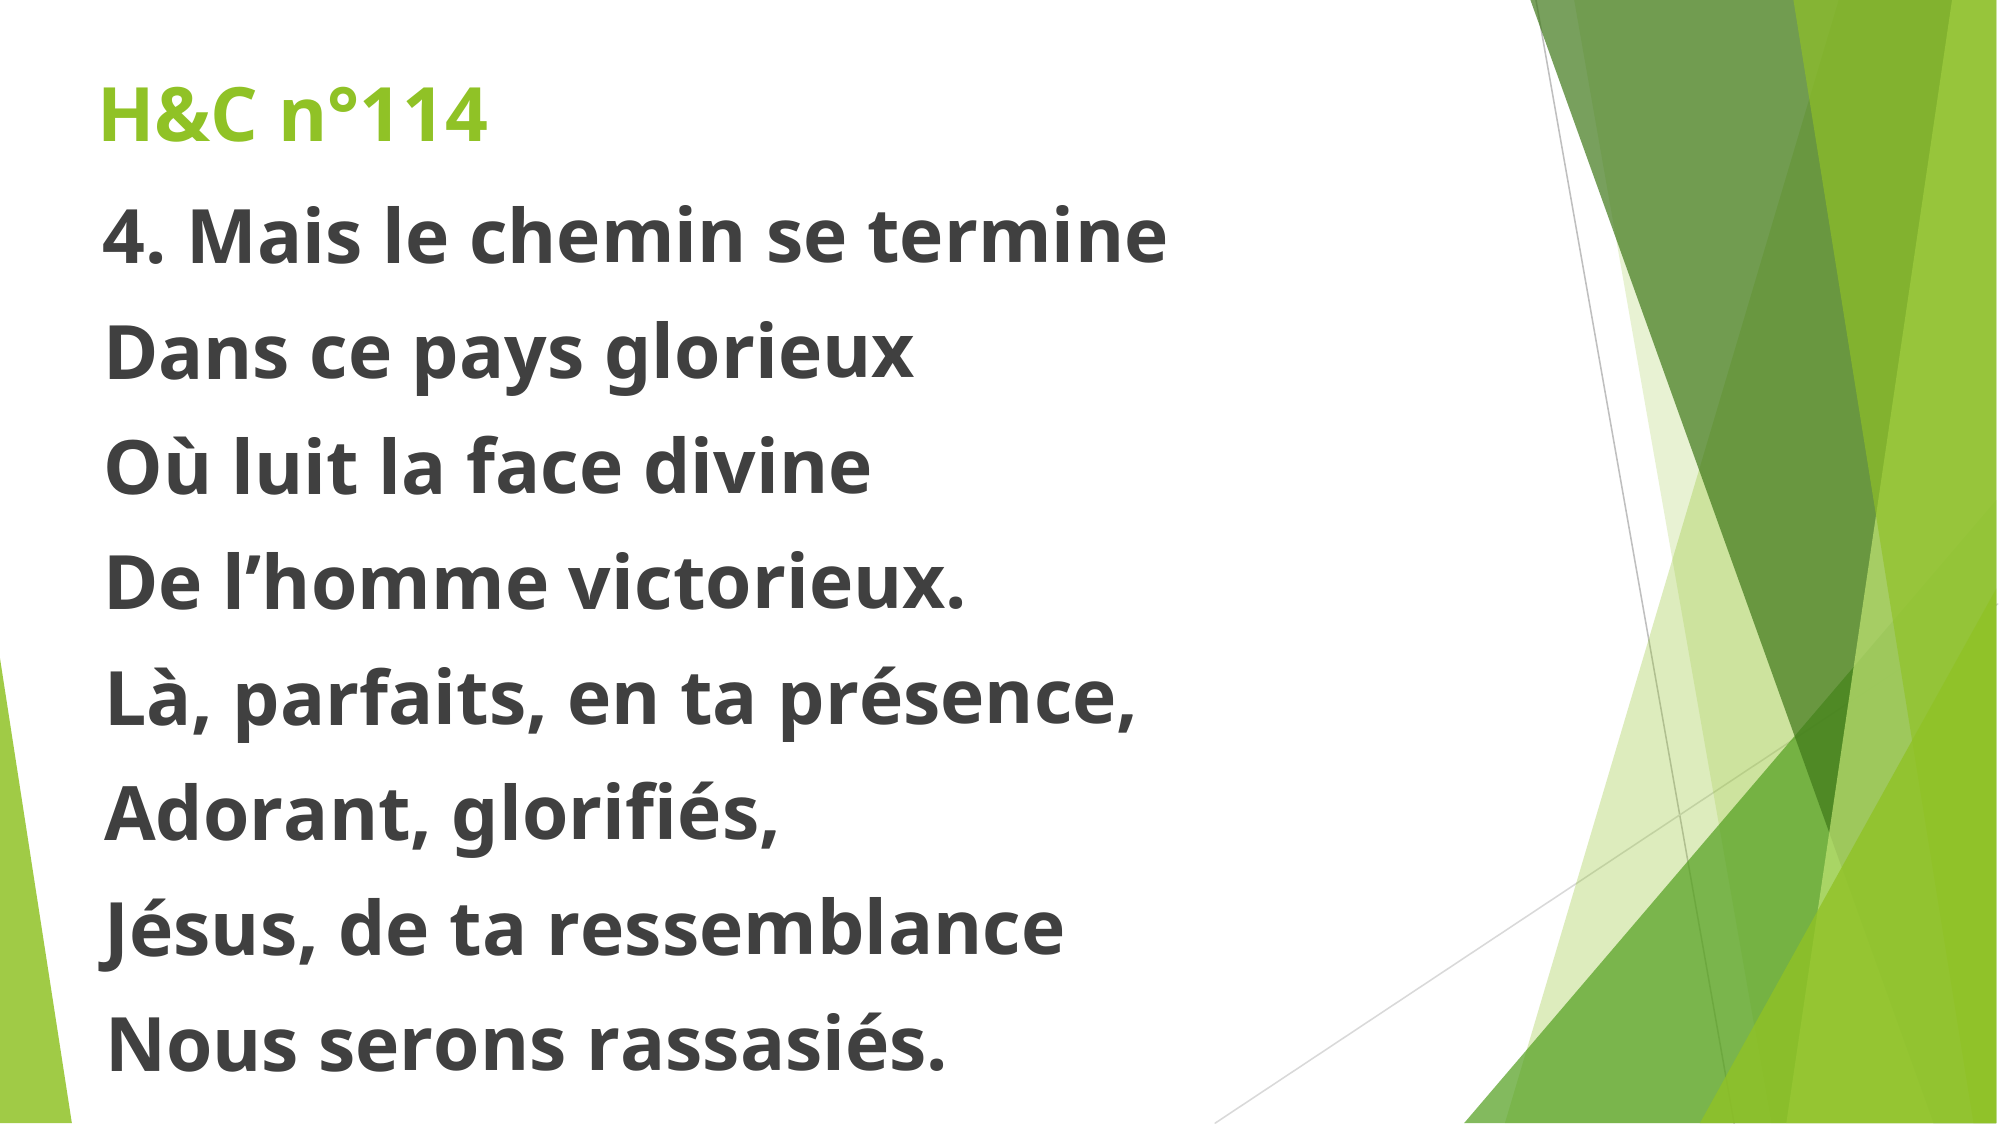

H&C n°114
4. Mais le chemin se termine
Dans ce pays glorieux
Où luit la face divine
De l’homme victorieux.
Là, parfaits, en ta présence,
Adorant, glorifiés,
Jésus, de ta ressemblance
Nous serons rassasiés.